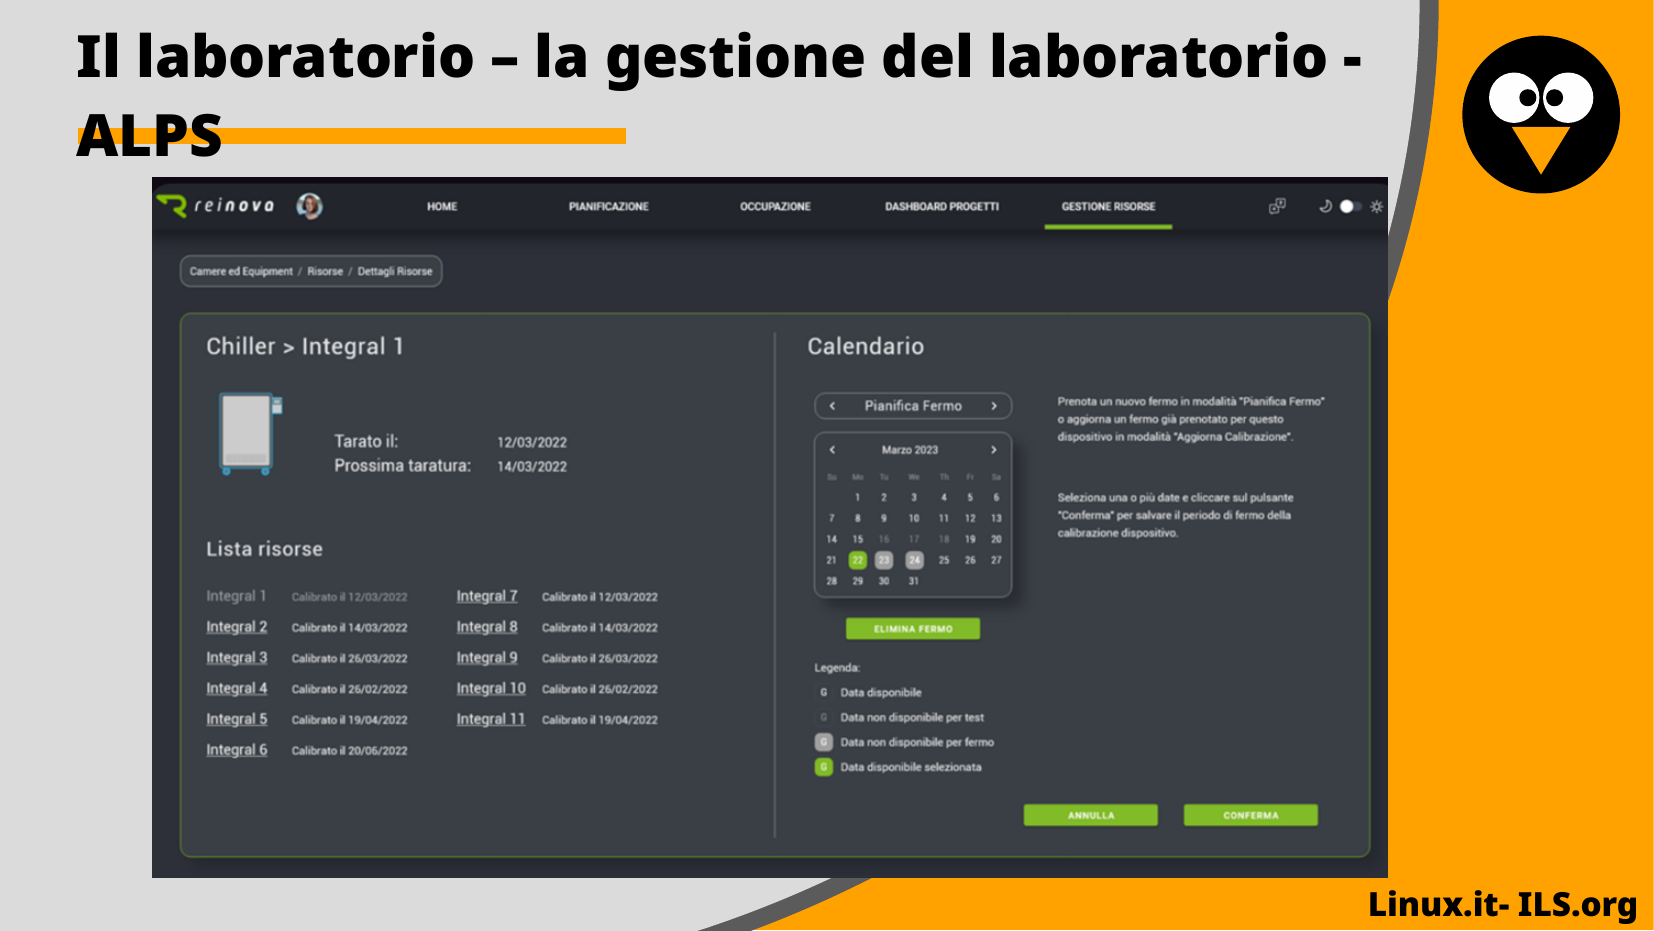

# Il laboratorio – la gestione del laboratorio - ALPS
Linux.it- ILS.org